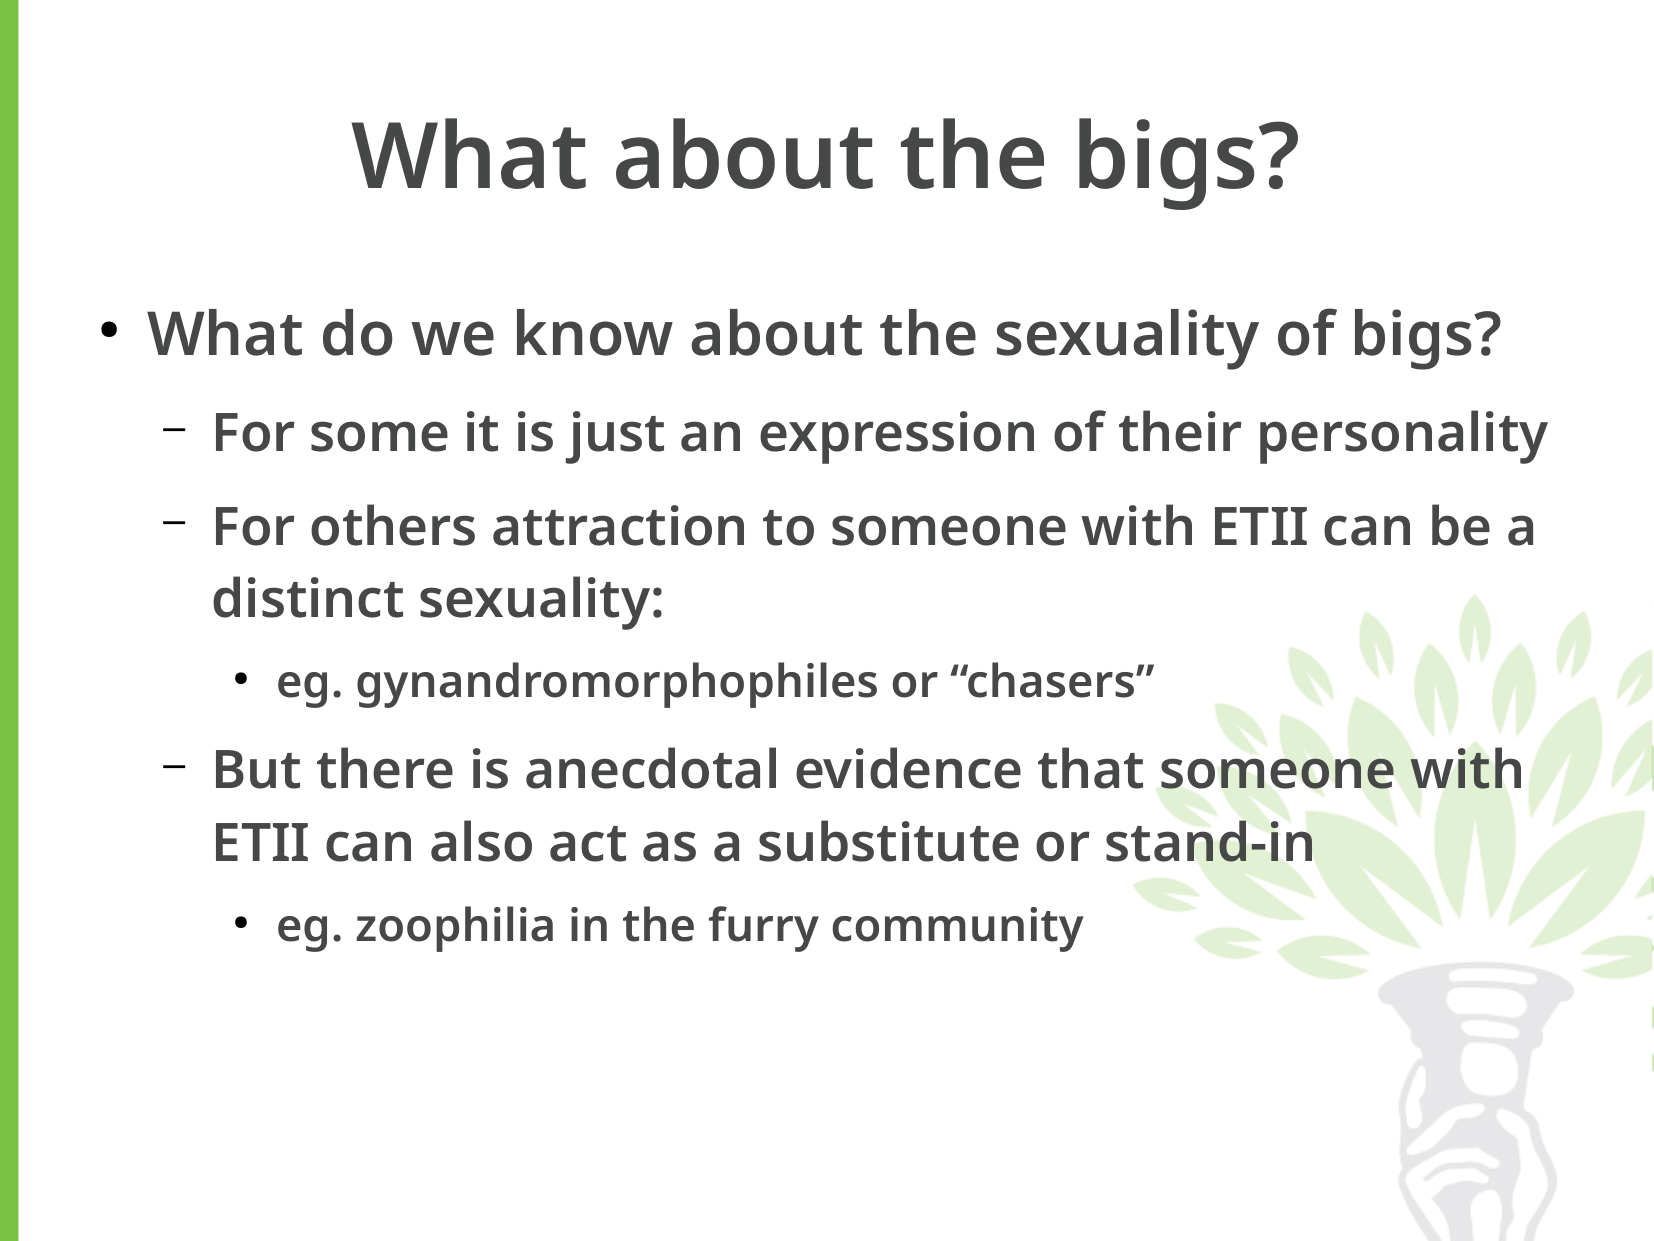

# What about the bigs?
What do we know about the sexuality of bigs?
For some it is just an expression of their personality
For others attraction to someone with ETII can be a distinct sexuality:
eg. gynandromorphophiles or “chasers”
But there is anecdotal evidence that someone with ETII can also act as a substitute or stand-in
eg. zoophilia in the furry community